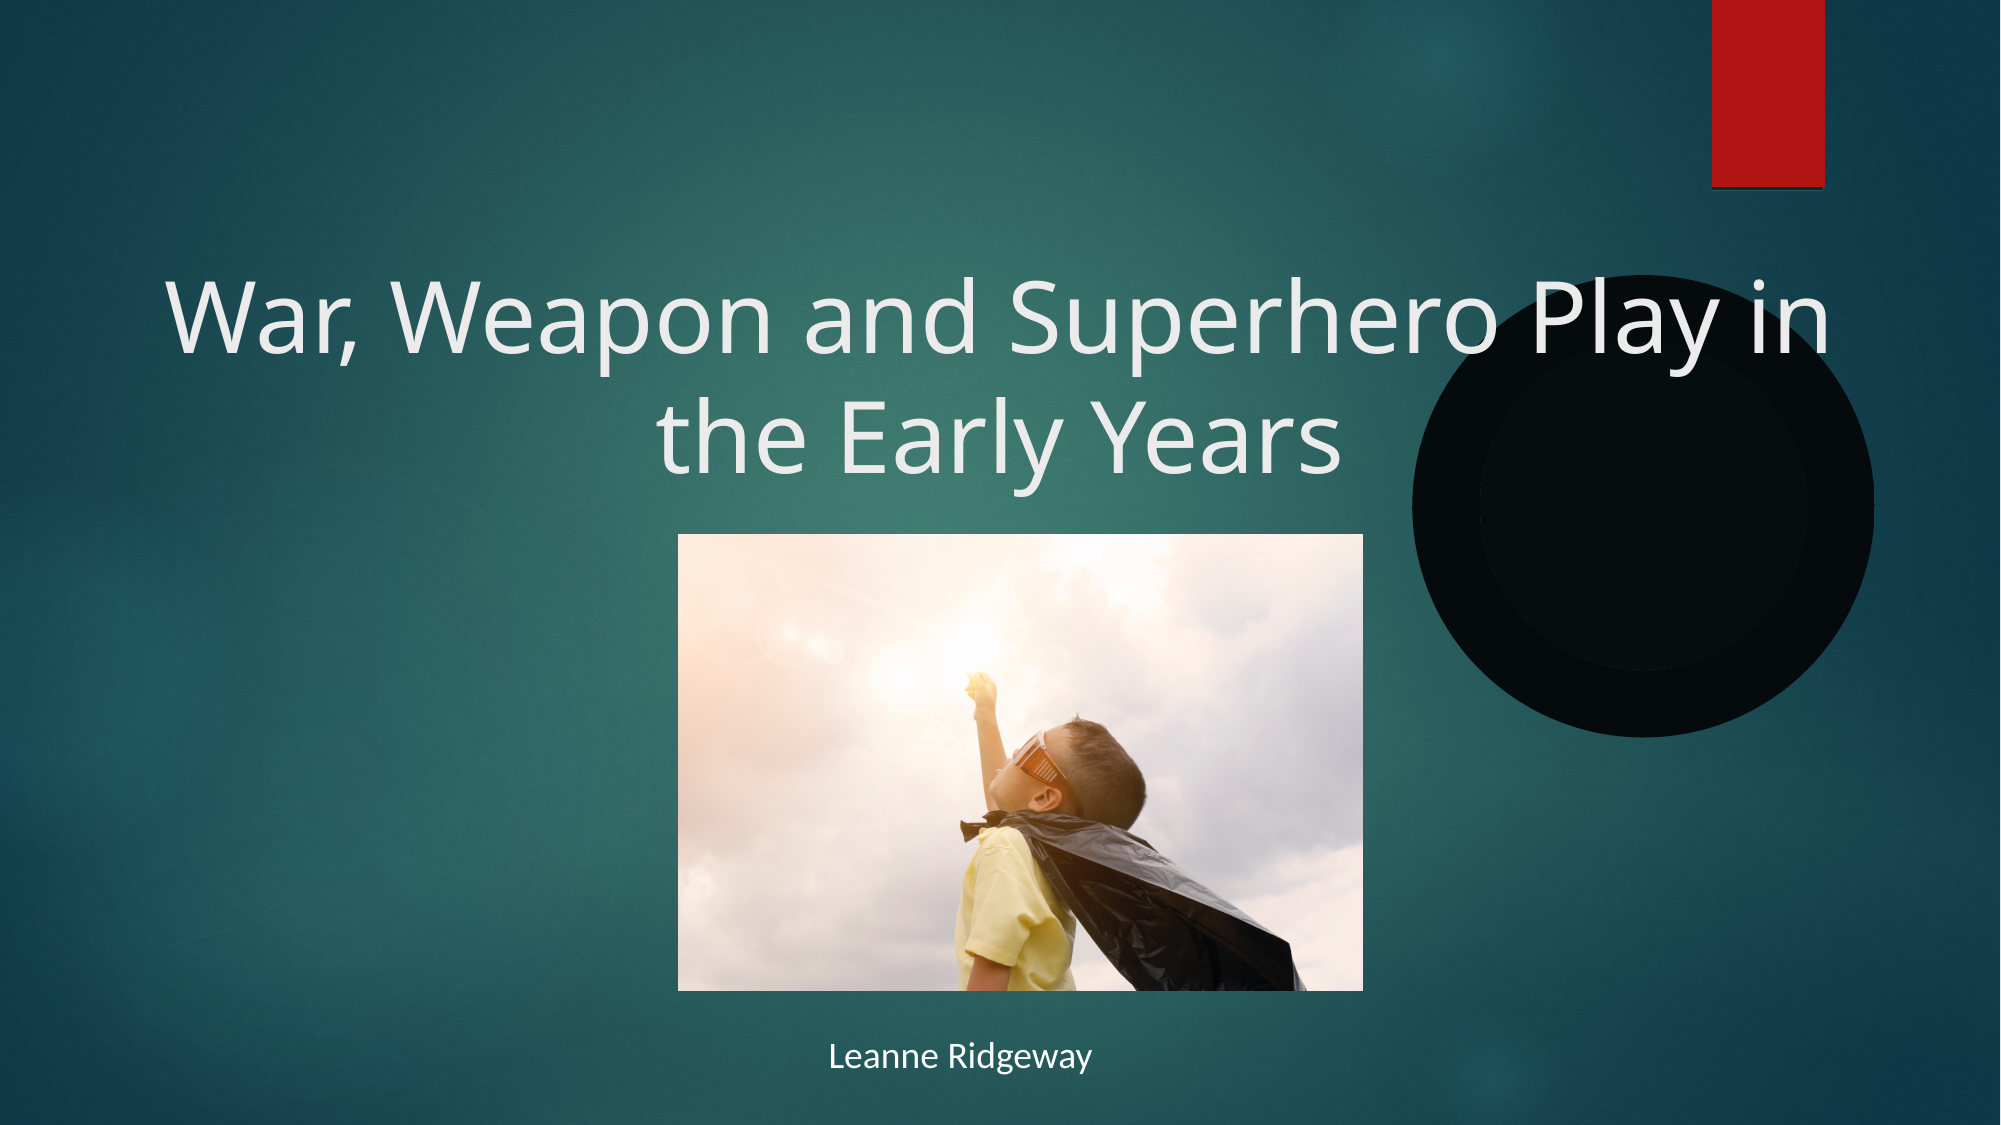

# War, Weapon and Superhero Play in the Early Years
Leanne Ridgeway